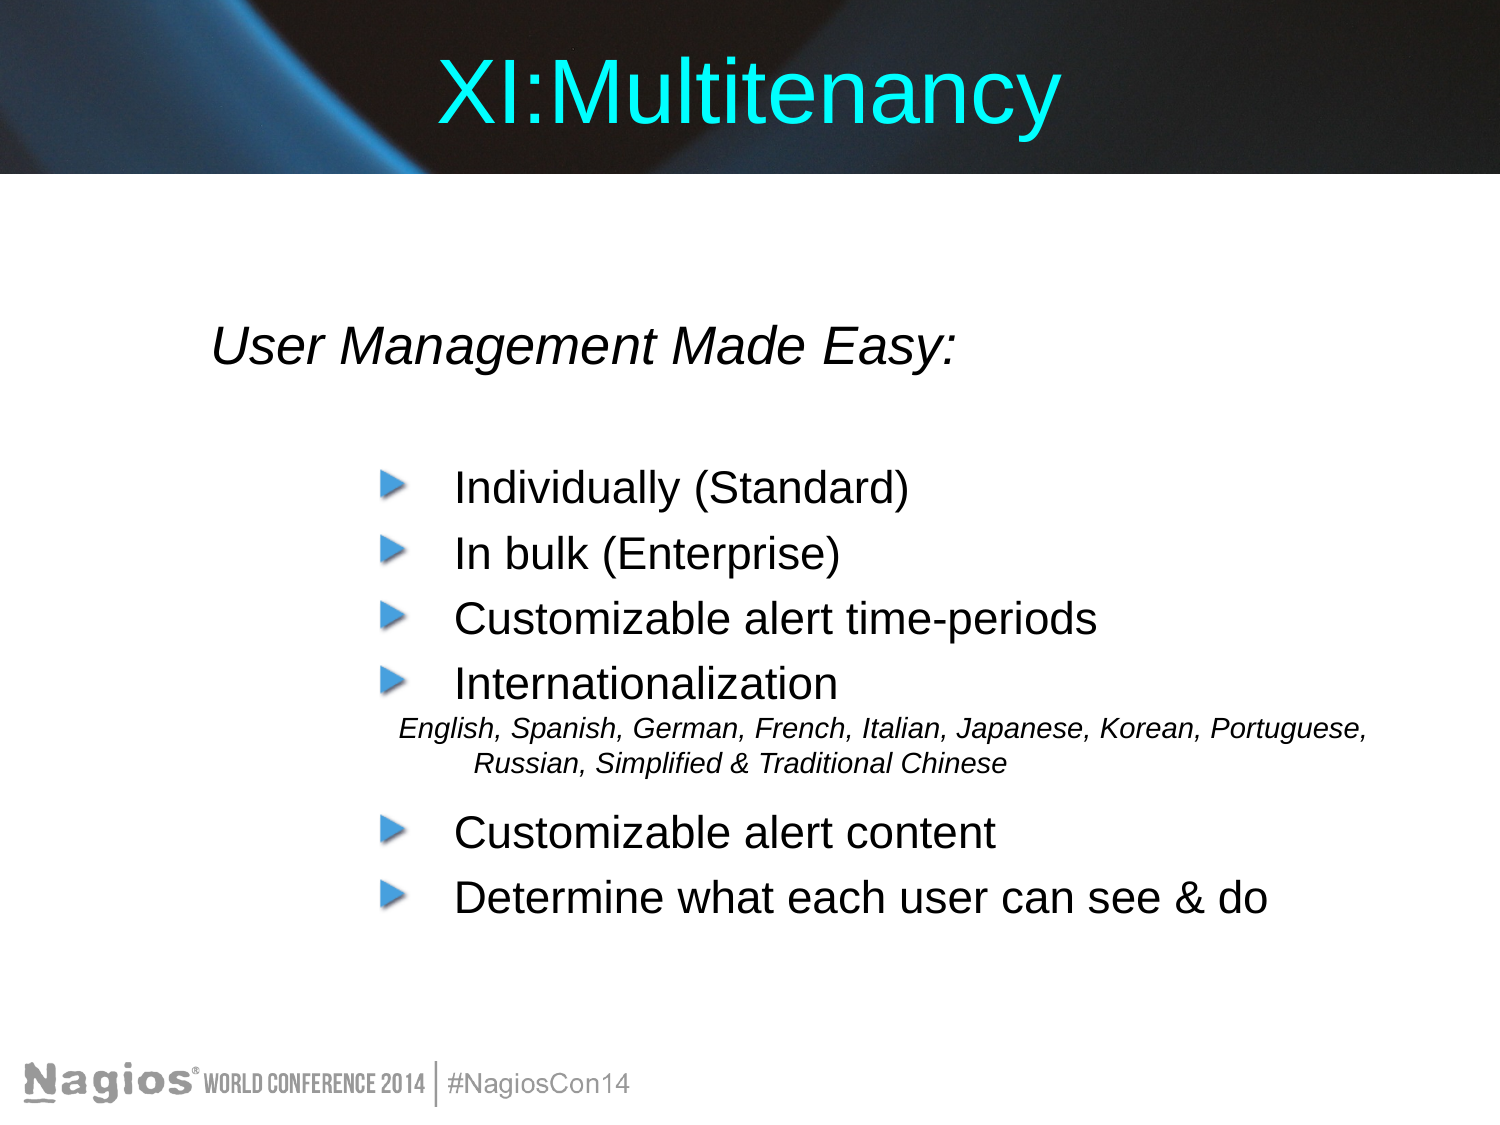

# XI:Multitenancy
User Management Made Easy:
Individually (Standard)
In bulk (Enterprise)
Customizable alert time-periods
Internationalization
English, Spanish, German, French, Italian, Japanese, Korean, Portuguese, Russian, Simplified & Traditional Chinese
Customizable alert content
Determine what each user can see & do